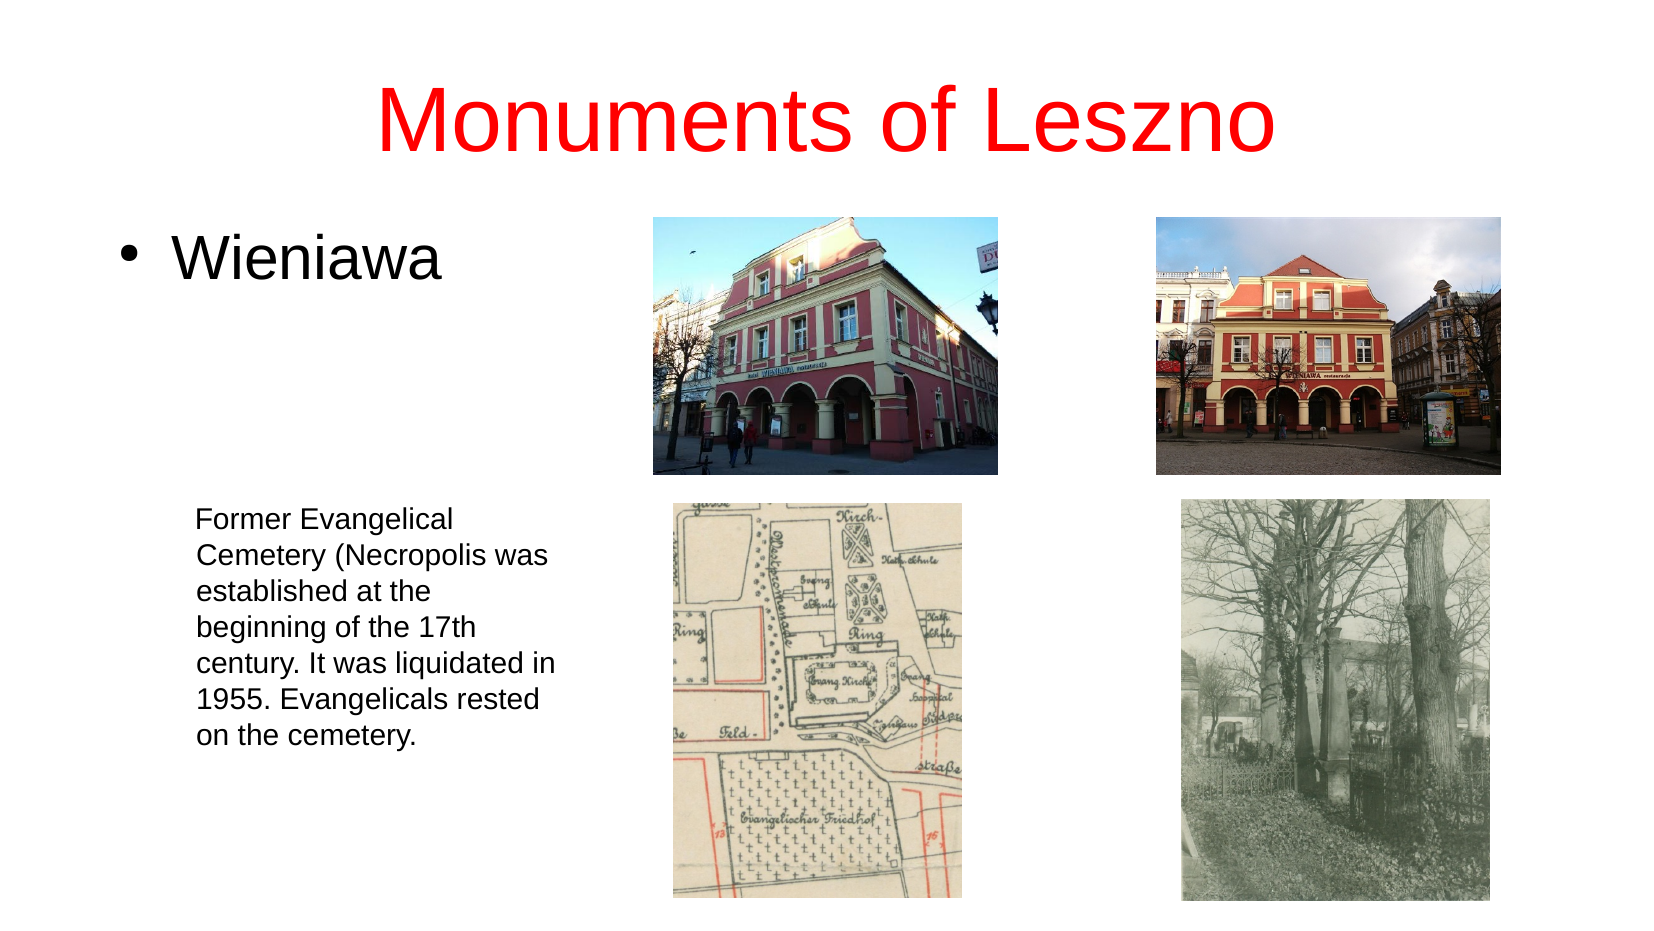

Monuments of Leszno
# Wieniawa
 Former Evangelical Cemetery (Necropolis was established at the beginning of the 17th century. It was liquidated in 1955. Evangelicals rested on the cemetery.